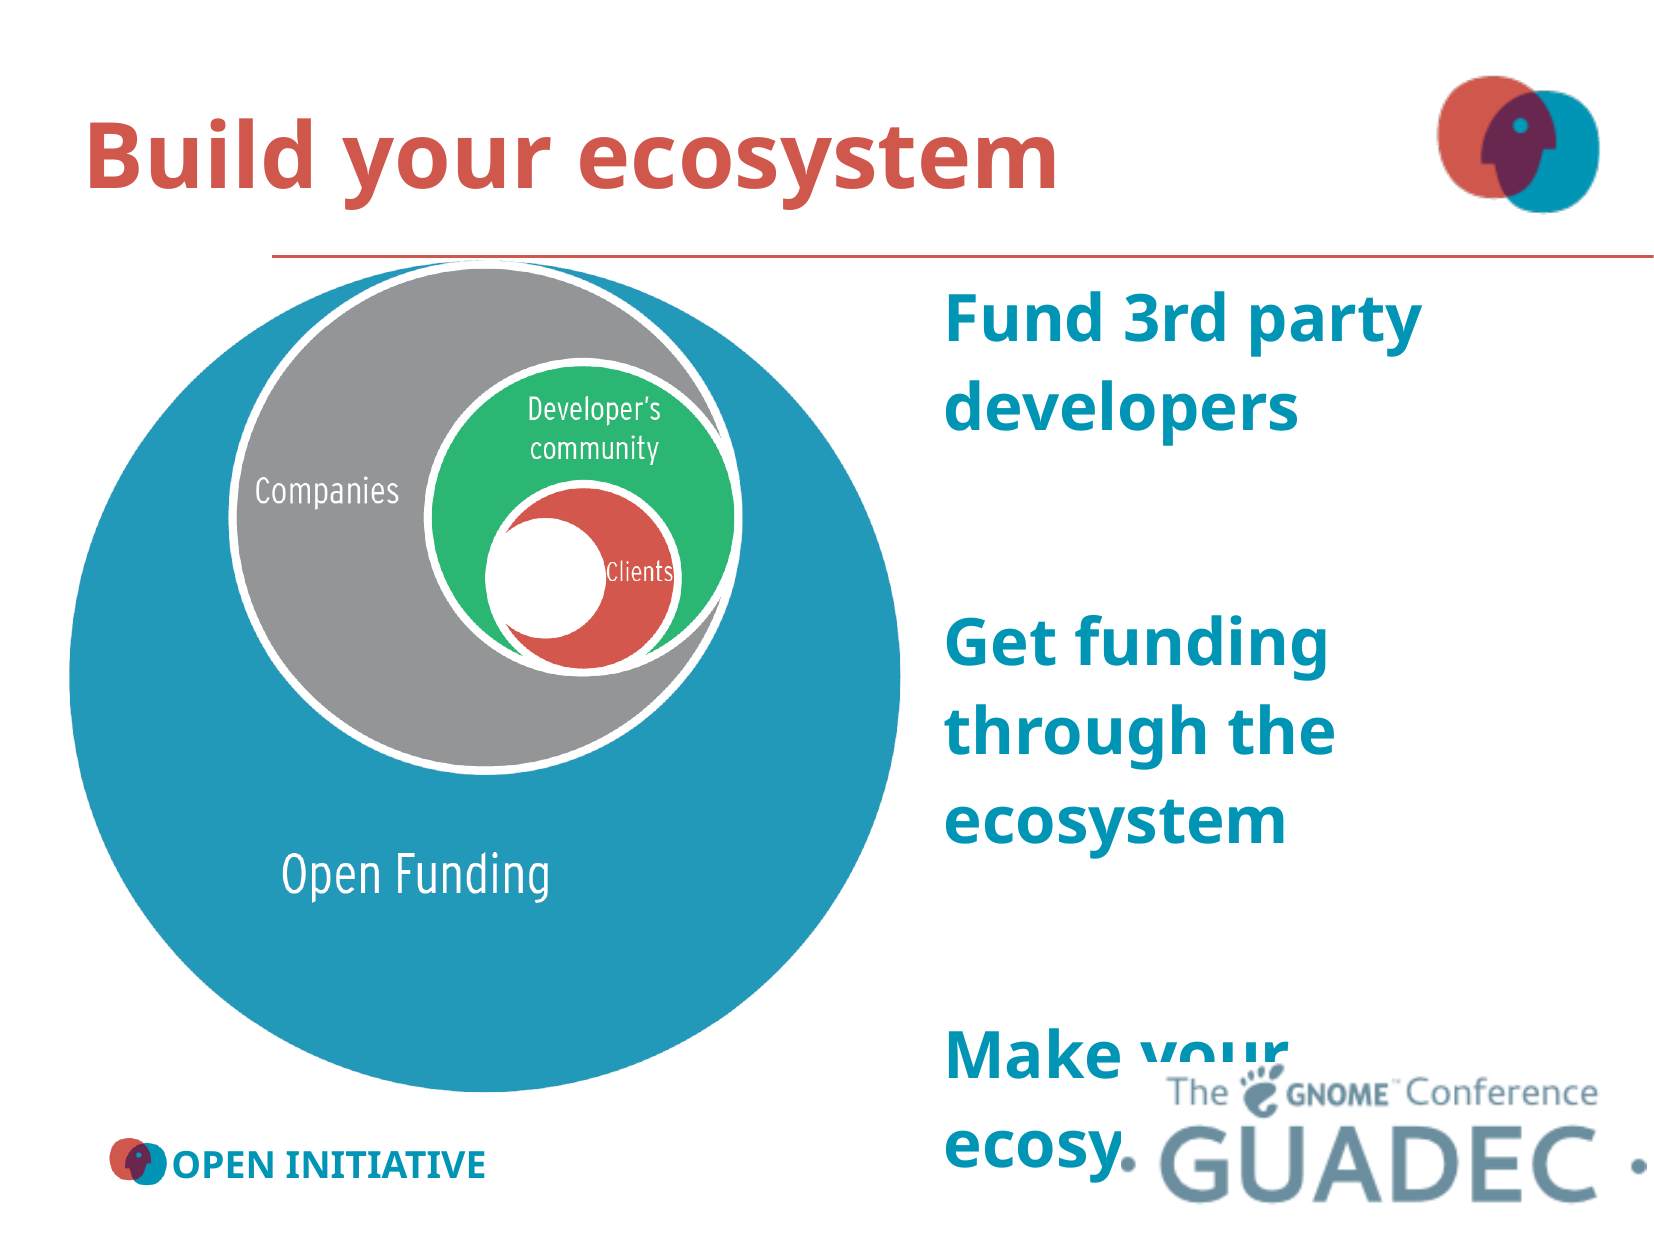

# Build your ecosystem
Fund 3rd party developers
Get funding through the ecosystem
Make your ecosystem stronger